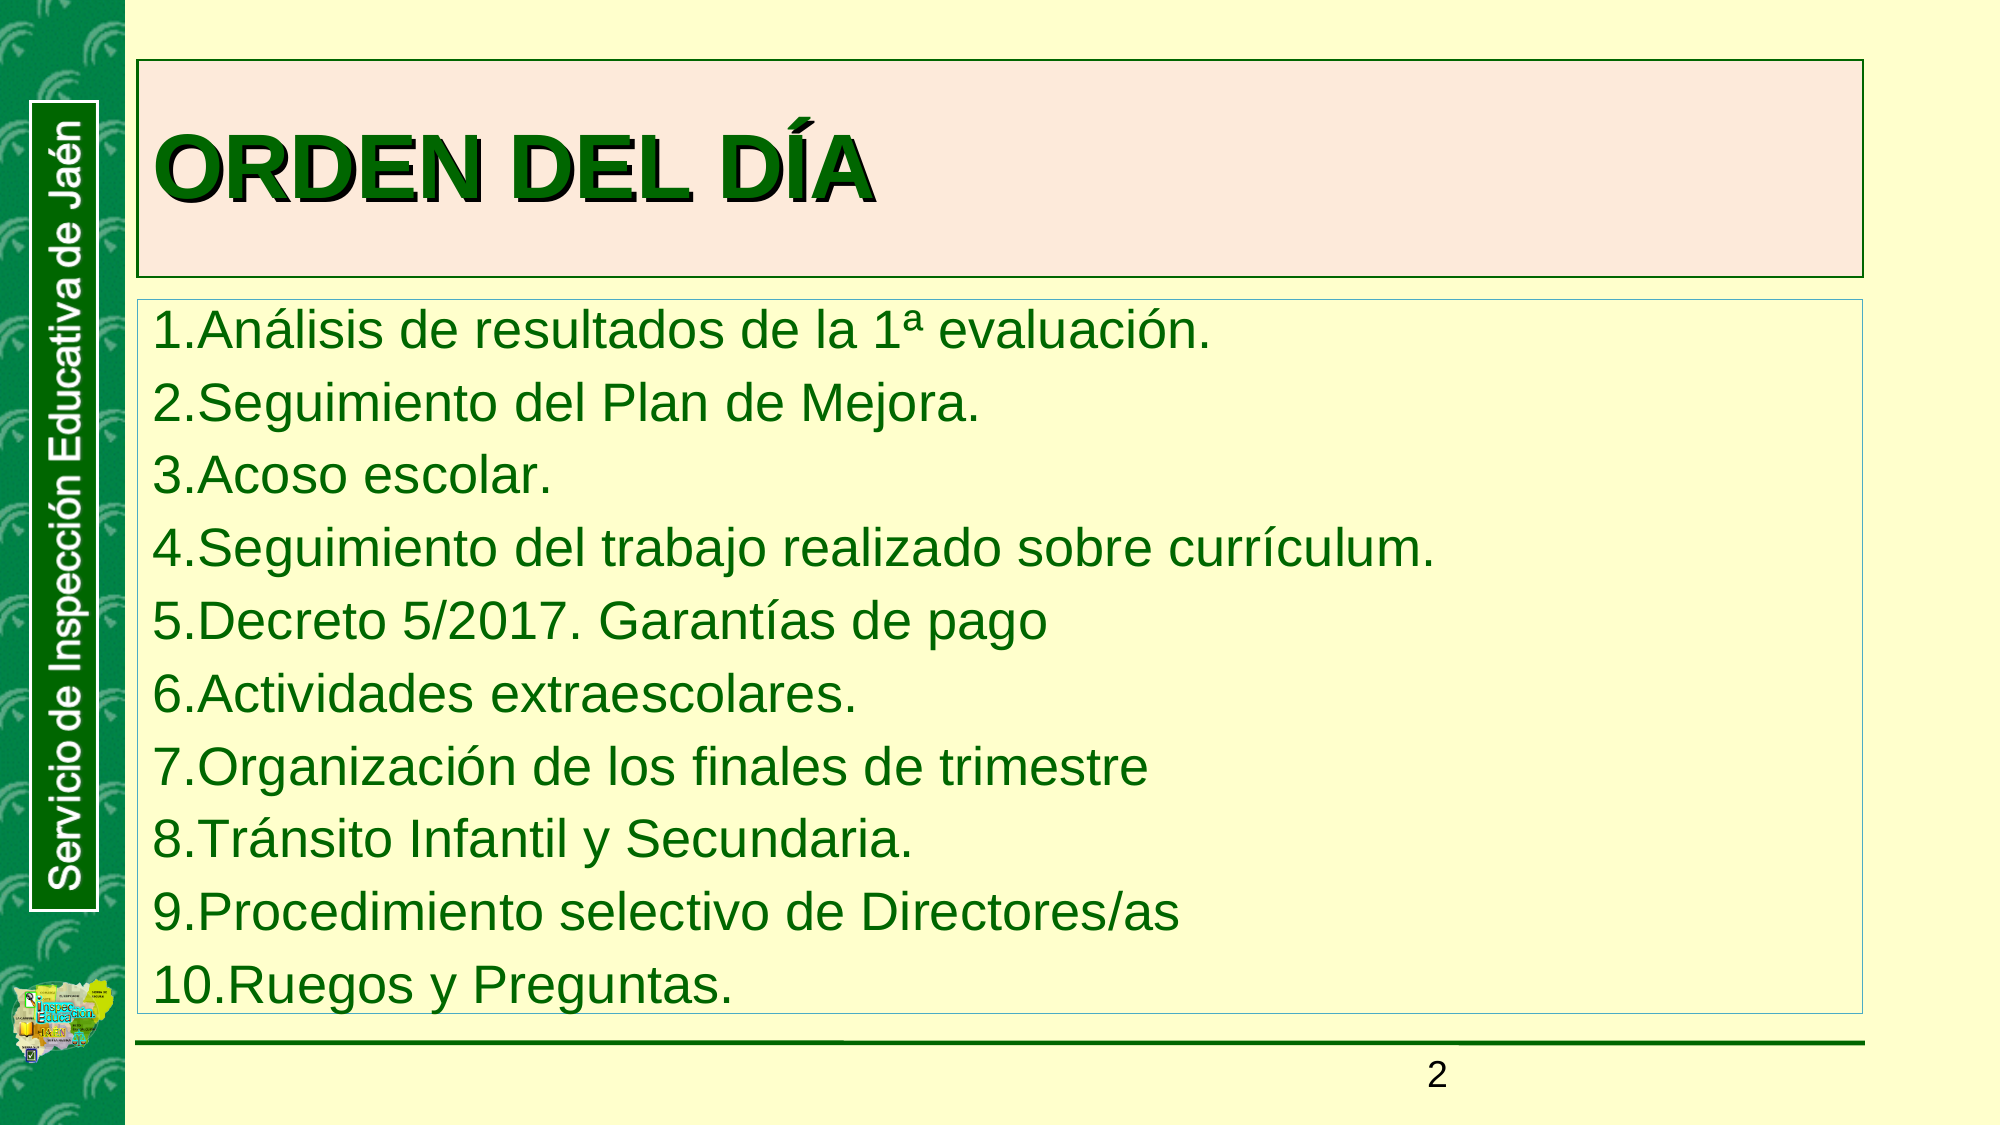

ORDEN DEL DÍA
Análisis de resultados de la 1ª evaluación.
Seguimiento del Plan de Mejora.
Acoso escolar.
Seguimiento del trabajo realizado sobre currículum.
Decreto 5/2017. Garantías de pago
Actividades extraescolares.
Organización de los finales de trimestre
Tránsito Infantil y Secundaria.
Procedimiento selectivo de Directores/as
Ruegos y Preguntas.